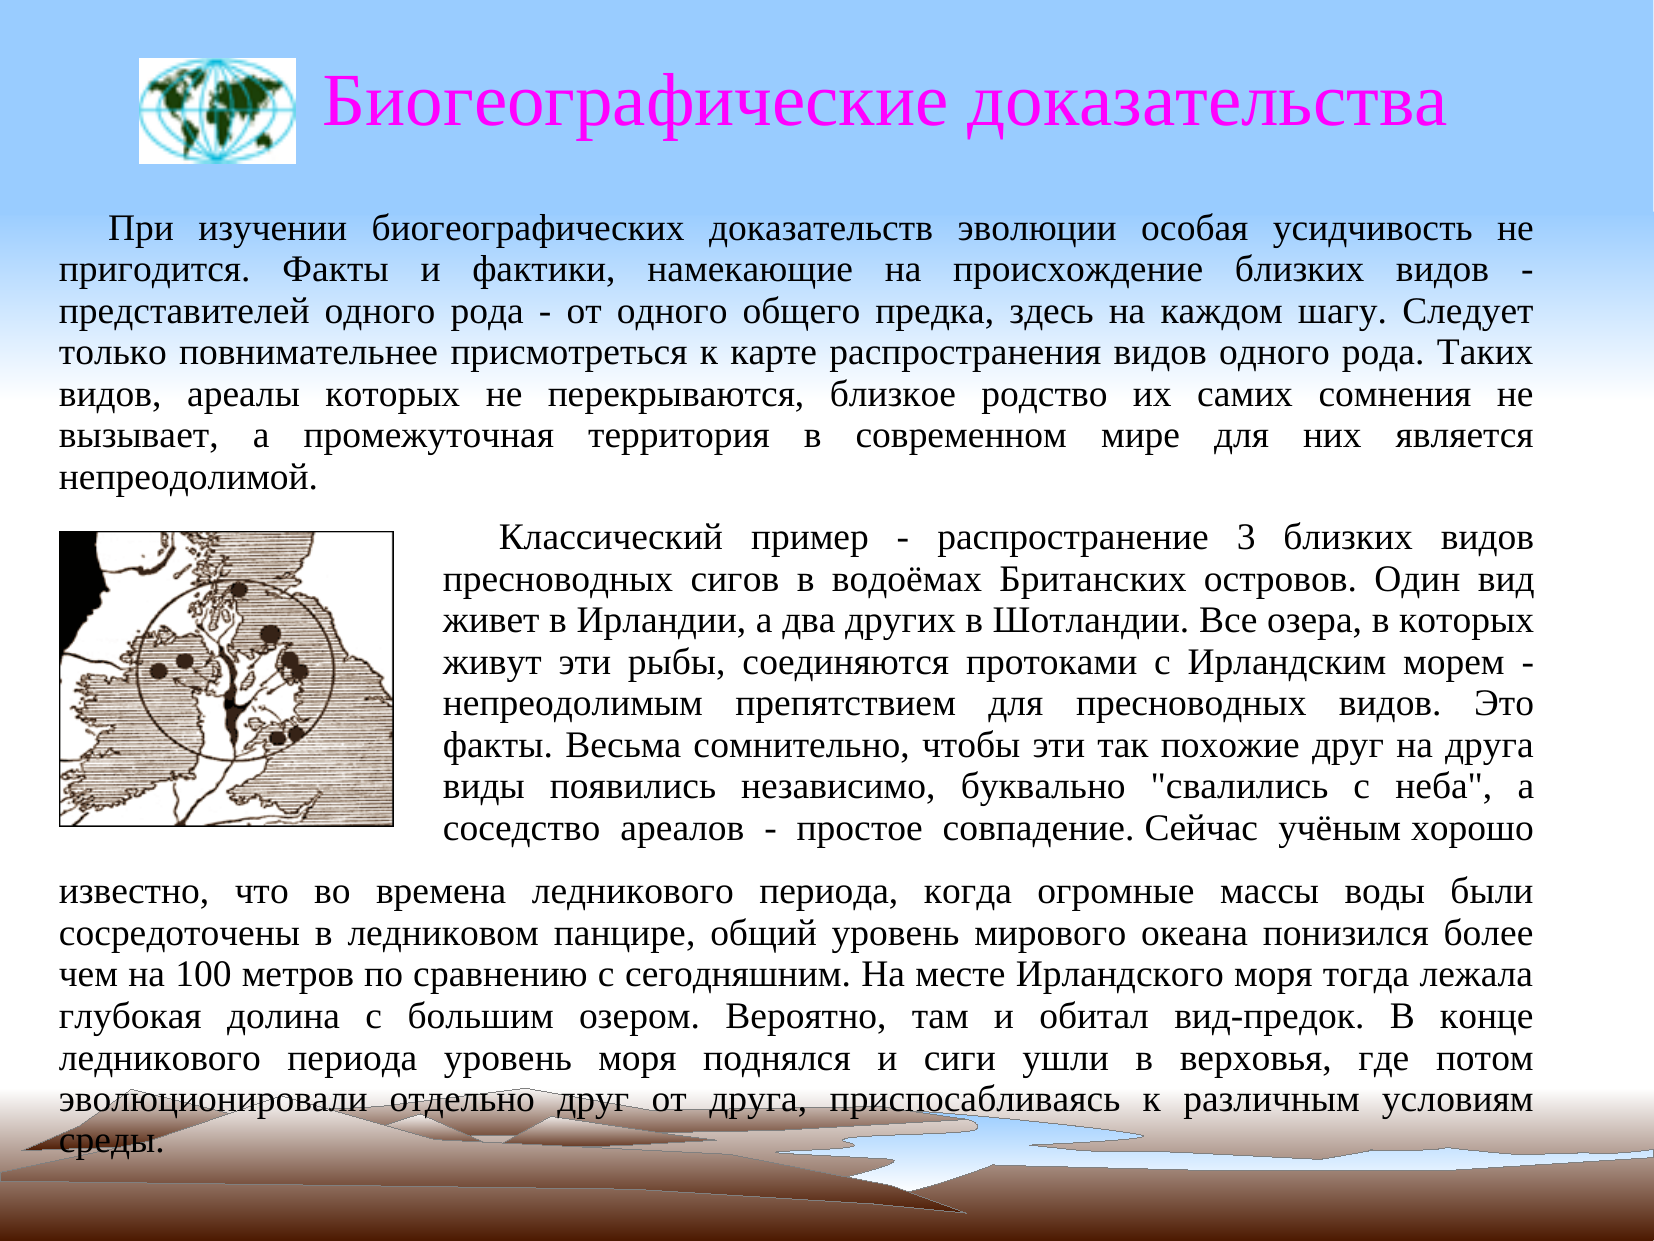

Биогеографические доказательства
 При изучении биогеографических доказательств эволюции особая усидчивость не пригодится. Факты и фактики, намекающие на происхождение близких видов - представителей одного рода - от одного общего предка, здесь на каждом шагу. Следует только повнимательнее присмотреться к карте распространения видов одного рода. Таких видов, ареалы которых не перекрываются, близкое родство их самих сомнения не вызывает, а промежуточная территория в современном мире для них является непреодолимой.
 Классический пример - распространение 3 близких видов пресноводных сигов в водоёмах Британских островов. Один вид живет в Ирландии, а два других в Шотландии. Все озера, в которых живут эти рыбы, соединяются протоками с Ирландским морем - непреодолимым препятствием для пресноводных видов. Это факты. Весьма сомнительно, чтобы эти так похожие друг на друга виды появились независимо, буквально "свалились с неба", а соседство ареалов - простое совпадение. Сейчас учёным хорошо
известно, что во времена ледникового периода, когда огромные массы воды были сосредоточены в ледниковом панцире, общий уровень мирового океана понизился более чем на 100 метров по сравнению с сегодняшним. На месте Ирландского моря тогда лежала глубокая долина с большим озером. Вероятно, там и обитал вид-предок. В конце ледникового периода уровень моря поднялся и сиги ушли в верховья, где потом эволюционировали отдельно друг от друга, приспосабливаясь к различным условиям среды.